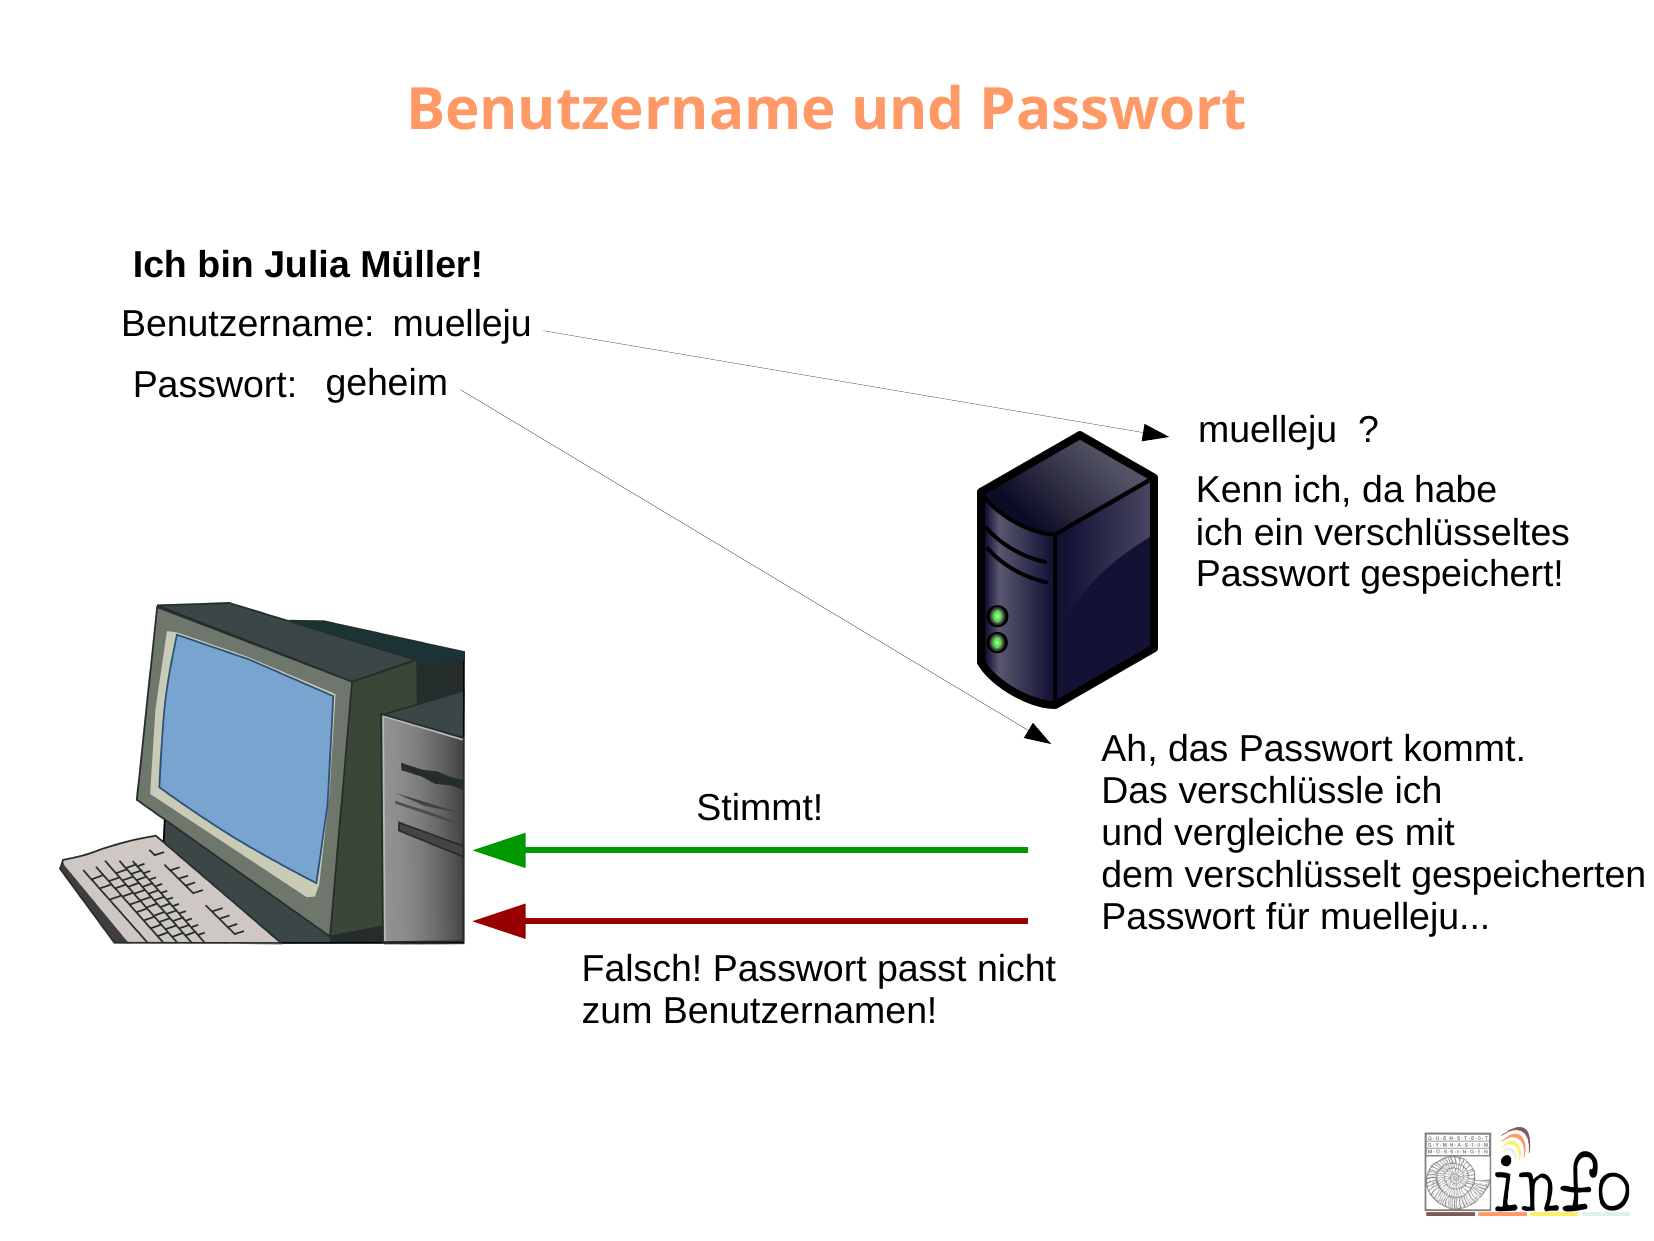

# Benutzername und Passwort
Ich bin Julia Müller!
Benutzername:
muelleju
geheim
Passwort:
muelleju ?
Kenn ich, da habe
ich ein verschlüsseltes
Passwort gespeichert!
Ah, das Passwort kommt.
Das verschlüssle ich
und vergleiche es mit
dem verschlüsselt gespeicherten
Passwort für muelleju...
Stimmt!
Falsch! Passwort passt nicht
zum Benutzernamen!